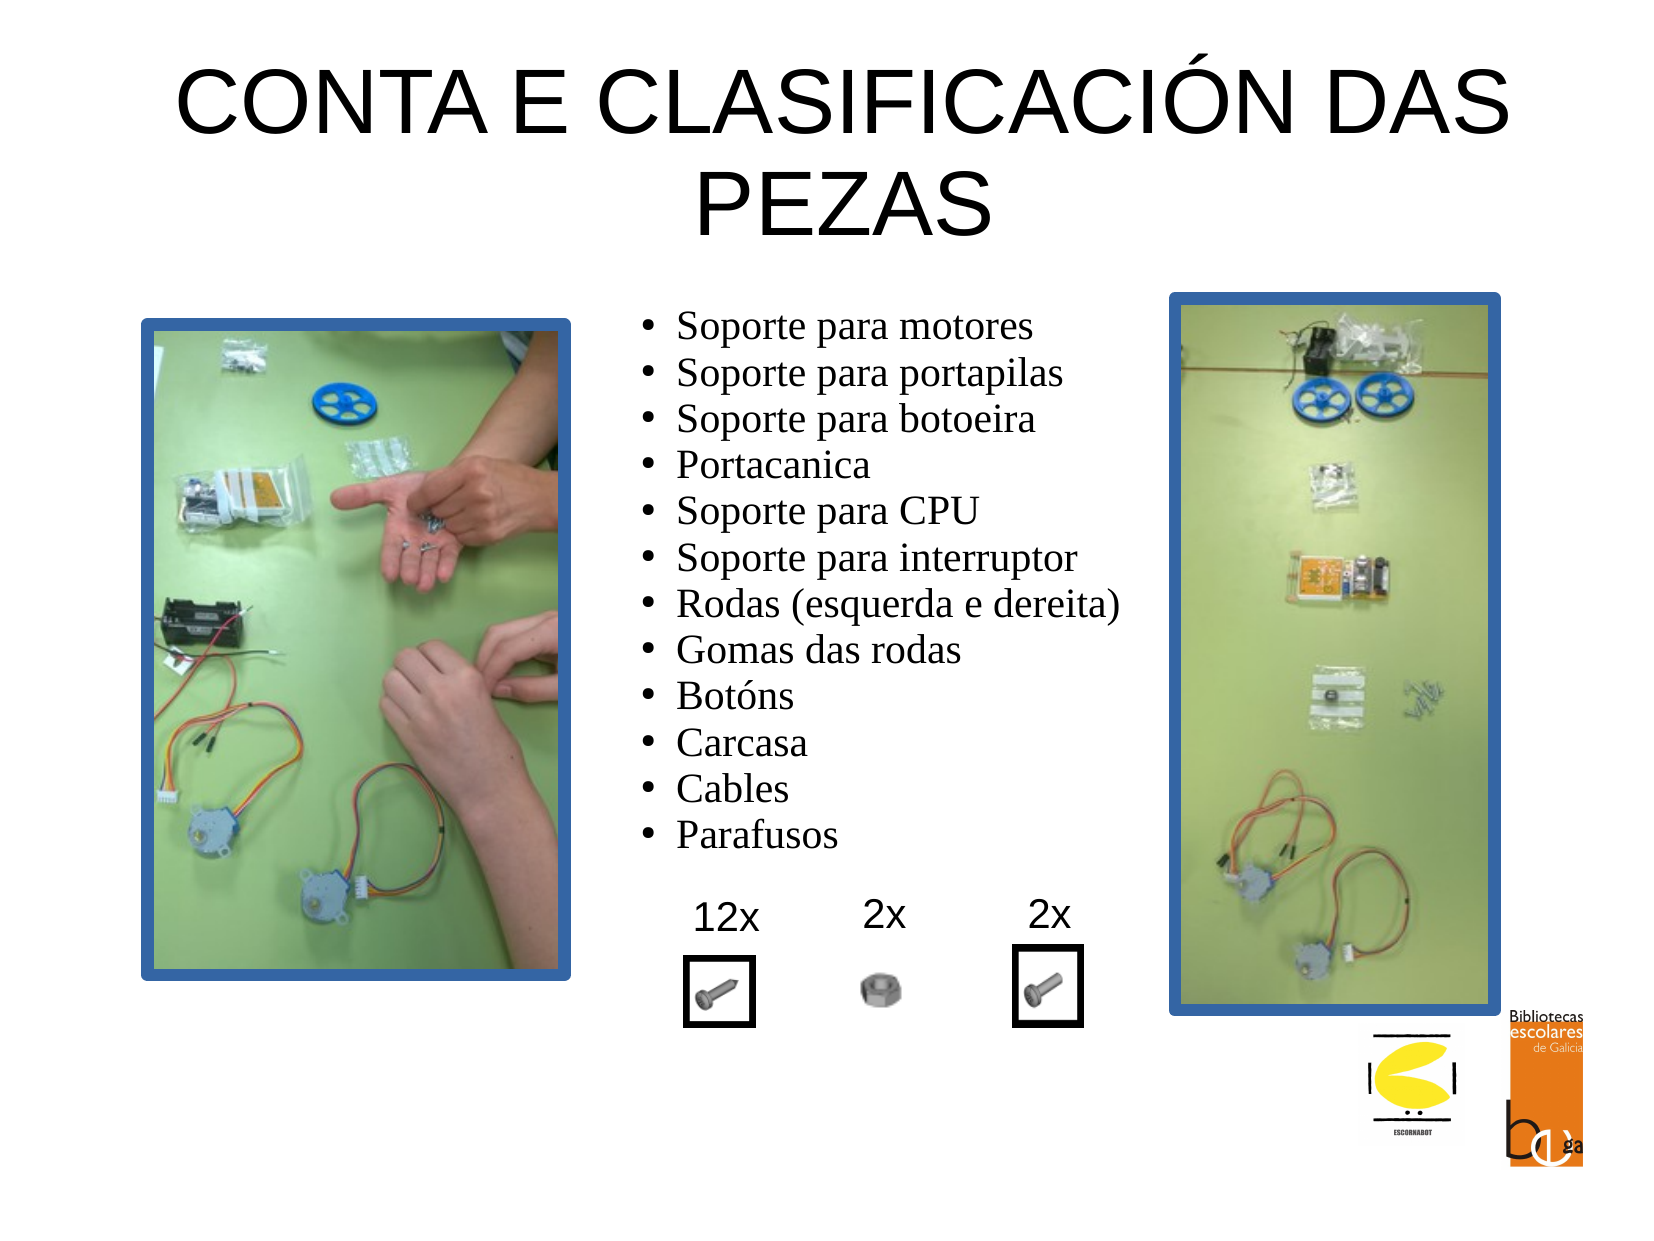

# CONTA E CLASIFICACIÓN DAS PEZAS
Soporte para motores
Soporte para portapilas
Soporte para botoeira
Portacanica
Soporte para CPU
Soporte para interruptor
Rodas (esquerda e dereita)
Gomas das rodas
Botóns
Carcasa
Cables
Parafusos
 2x
2x
12x